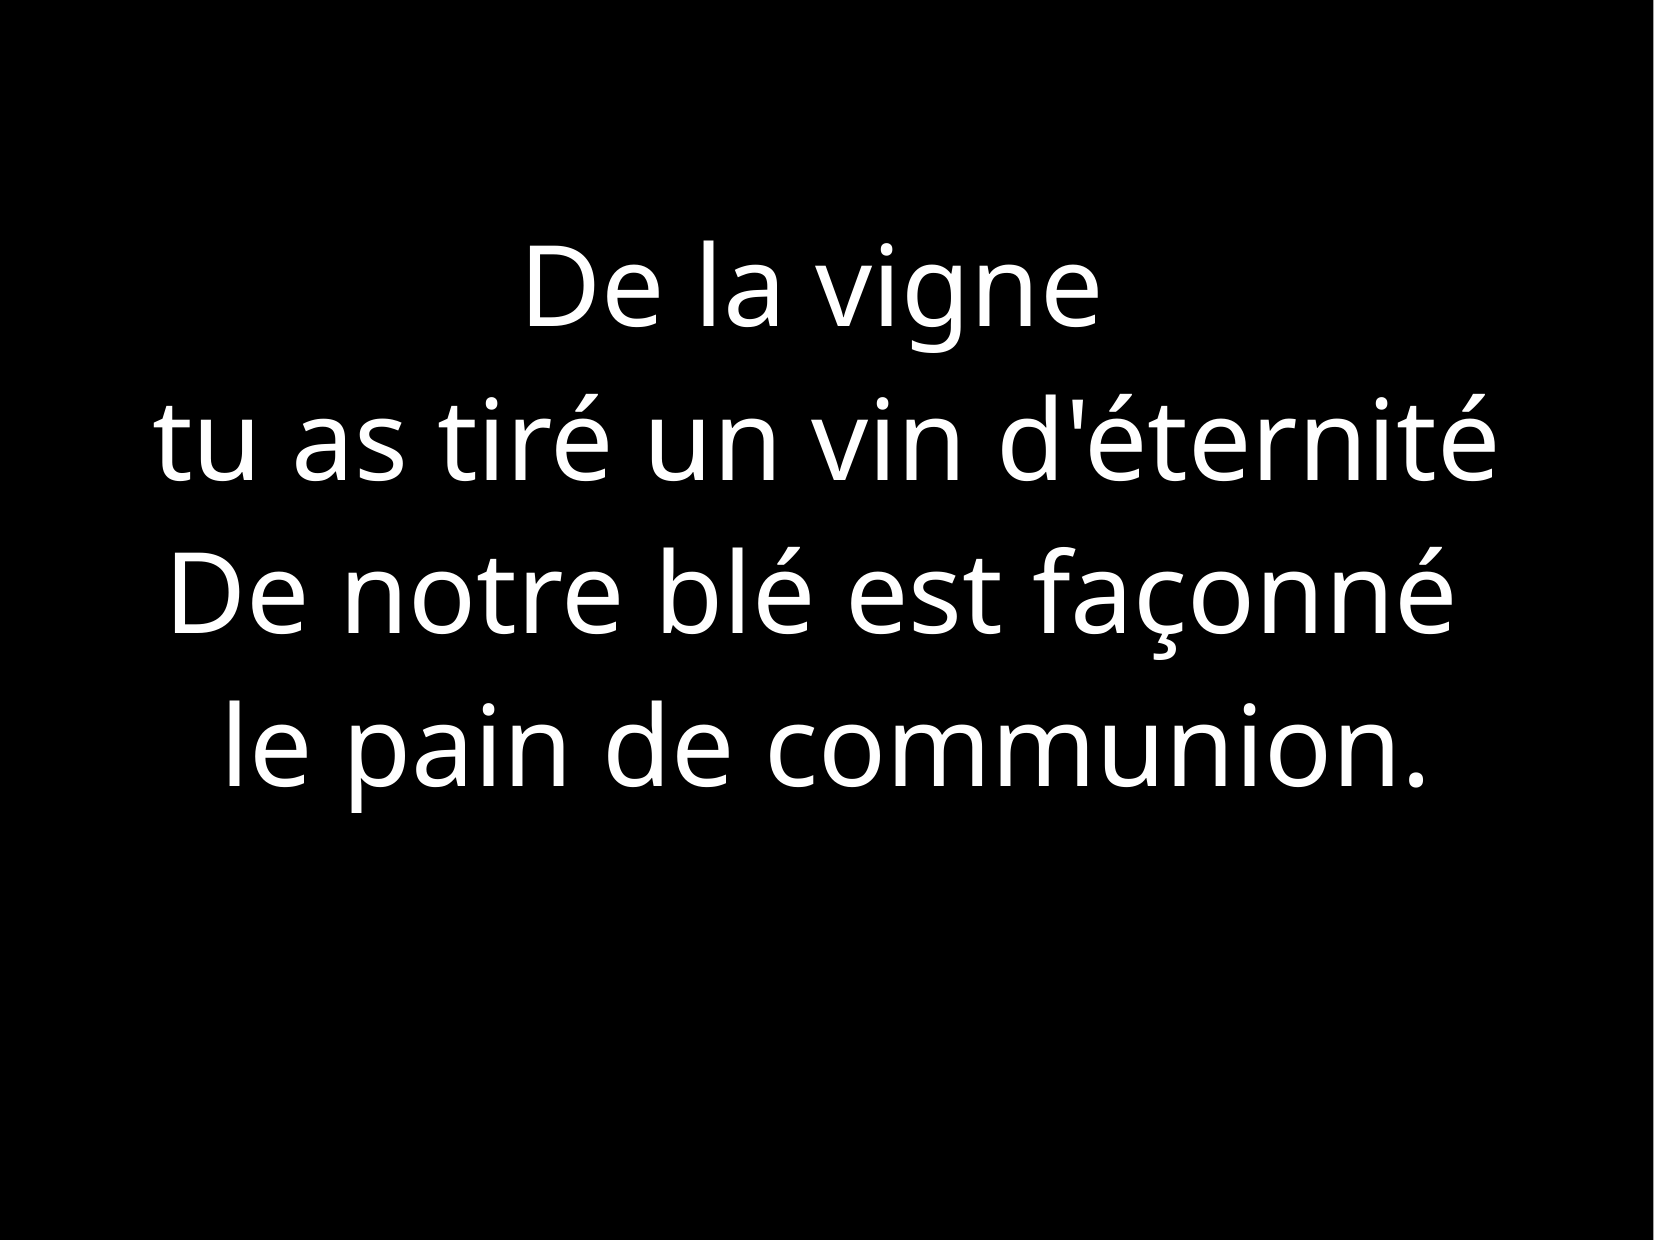

# De la vigne
tu as tiré un vin d'éternité
De notre blé est façonné
le pain de communion.